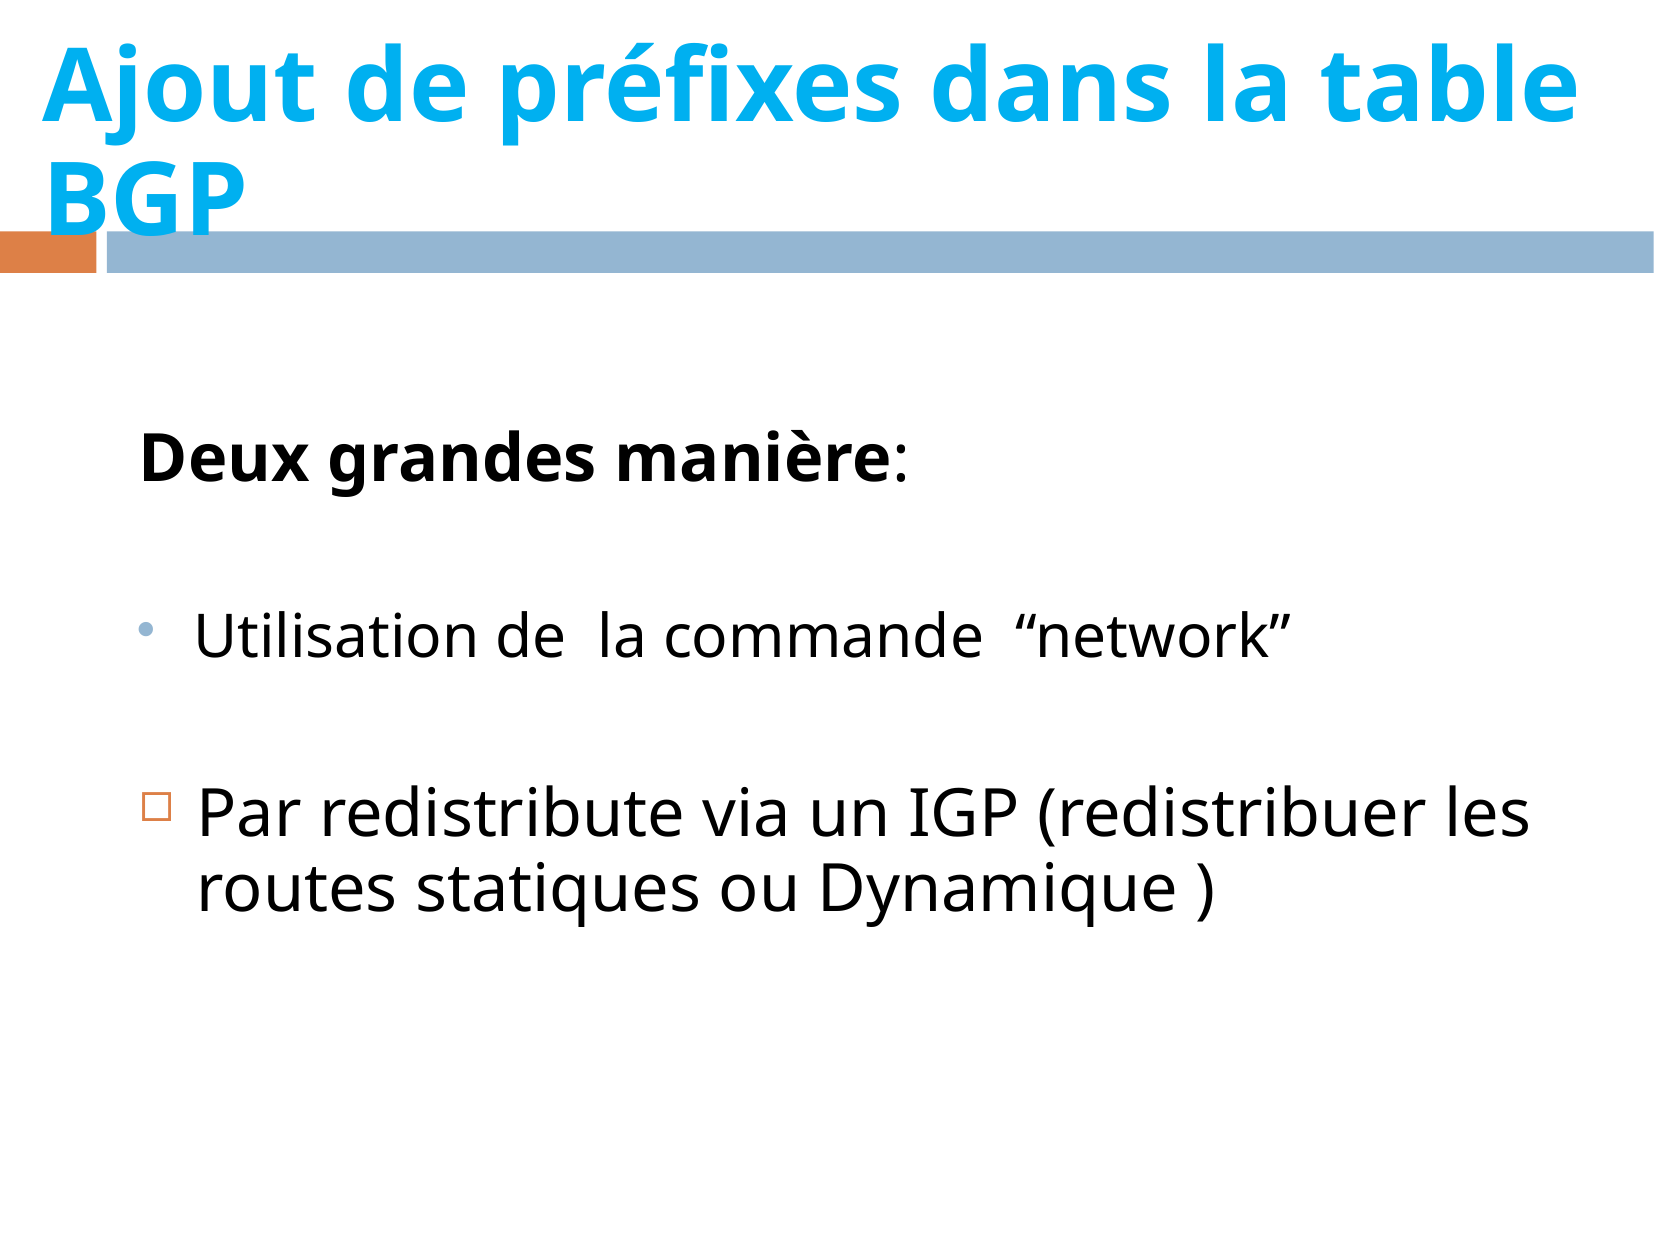

# Ajout de préfixes dans la table BGP
Deux grandes manière:
Utilisation de la commande “network”
Par redistribute via un IGP (redistribuer les routes statiques ou Dynamique )‏